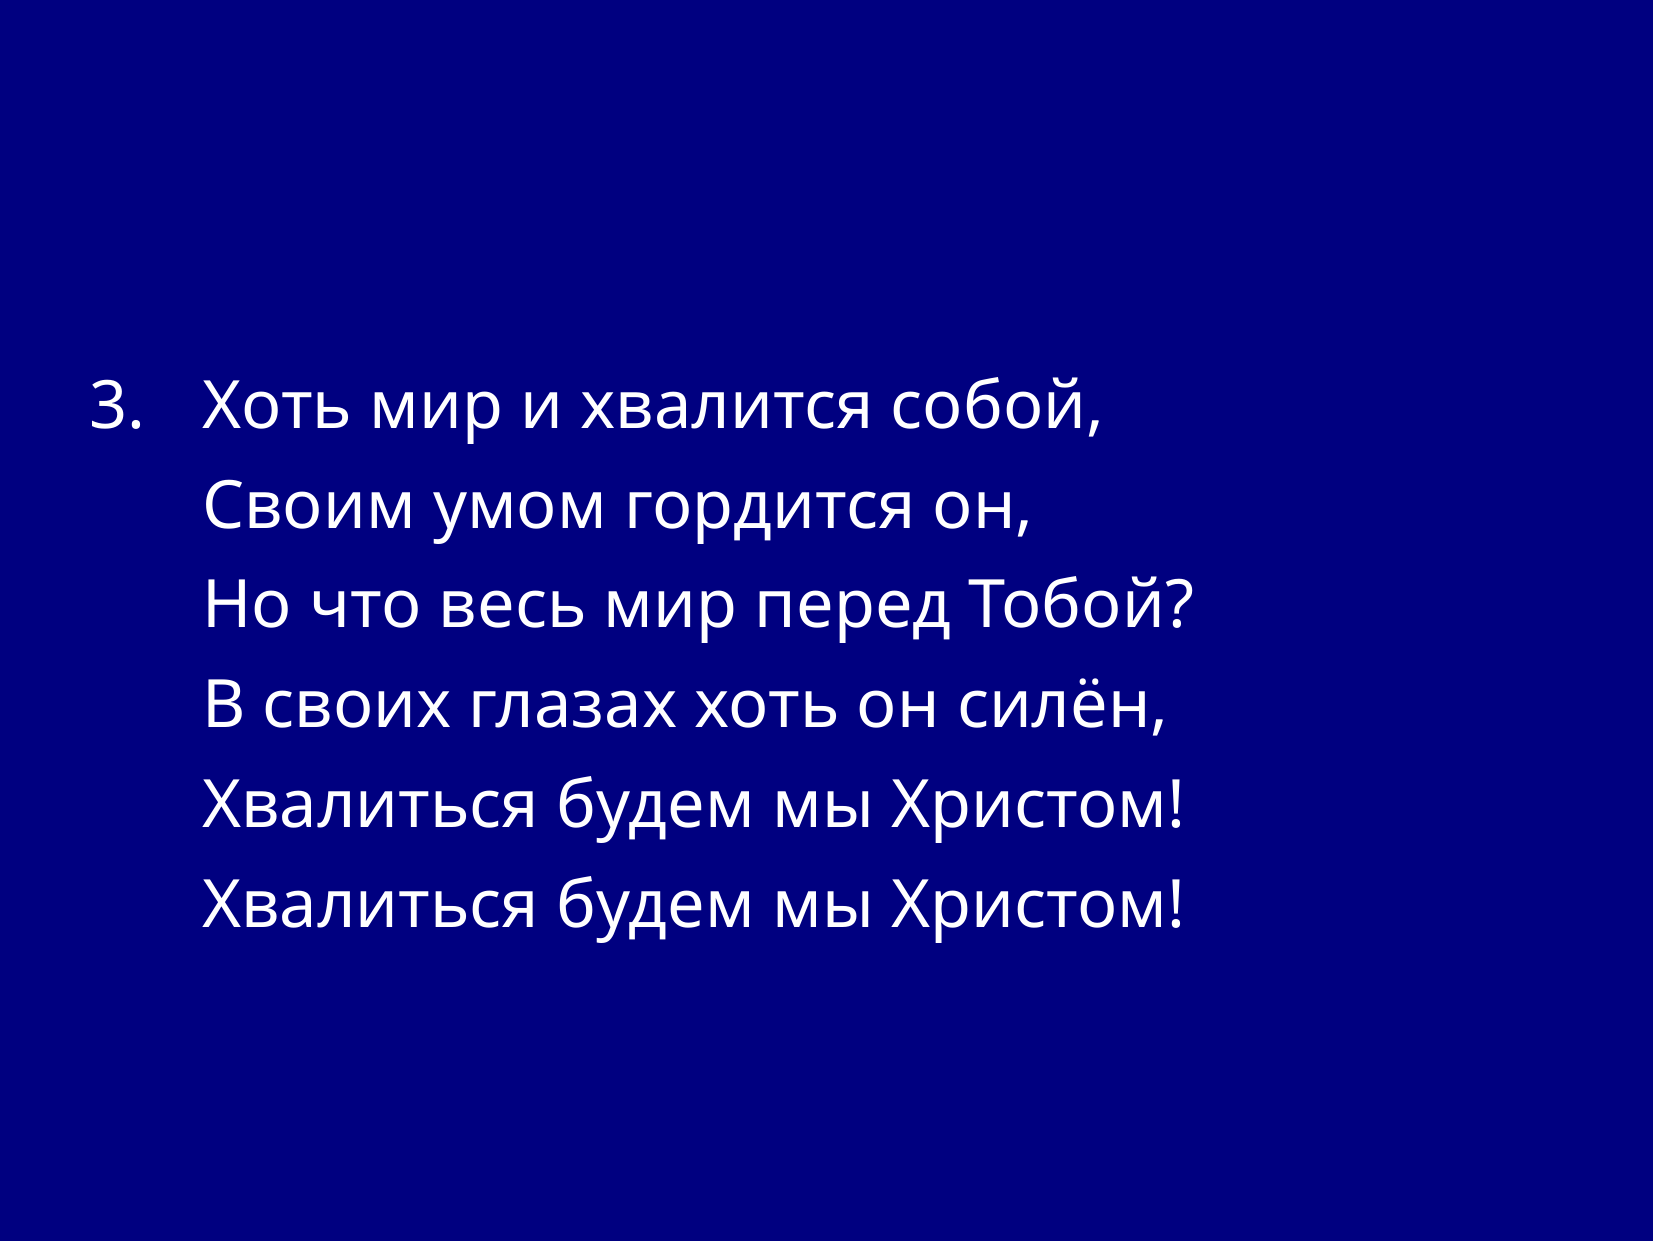

3.	Хоть мир и хвалится собой,
	Своим умом гордится он,
	Но что весь мир перед Тобой?
	В своих глазах хоть он силён,
	Хвалиться будем мы Христом!
	Хвалиться будем мы Христом!